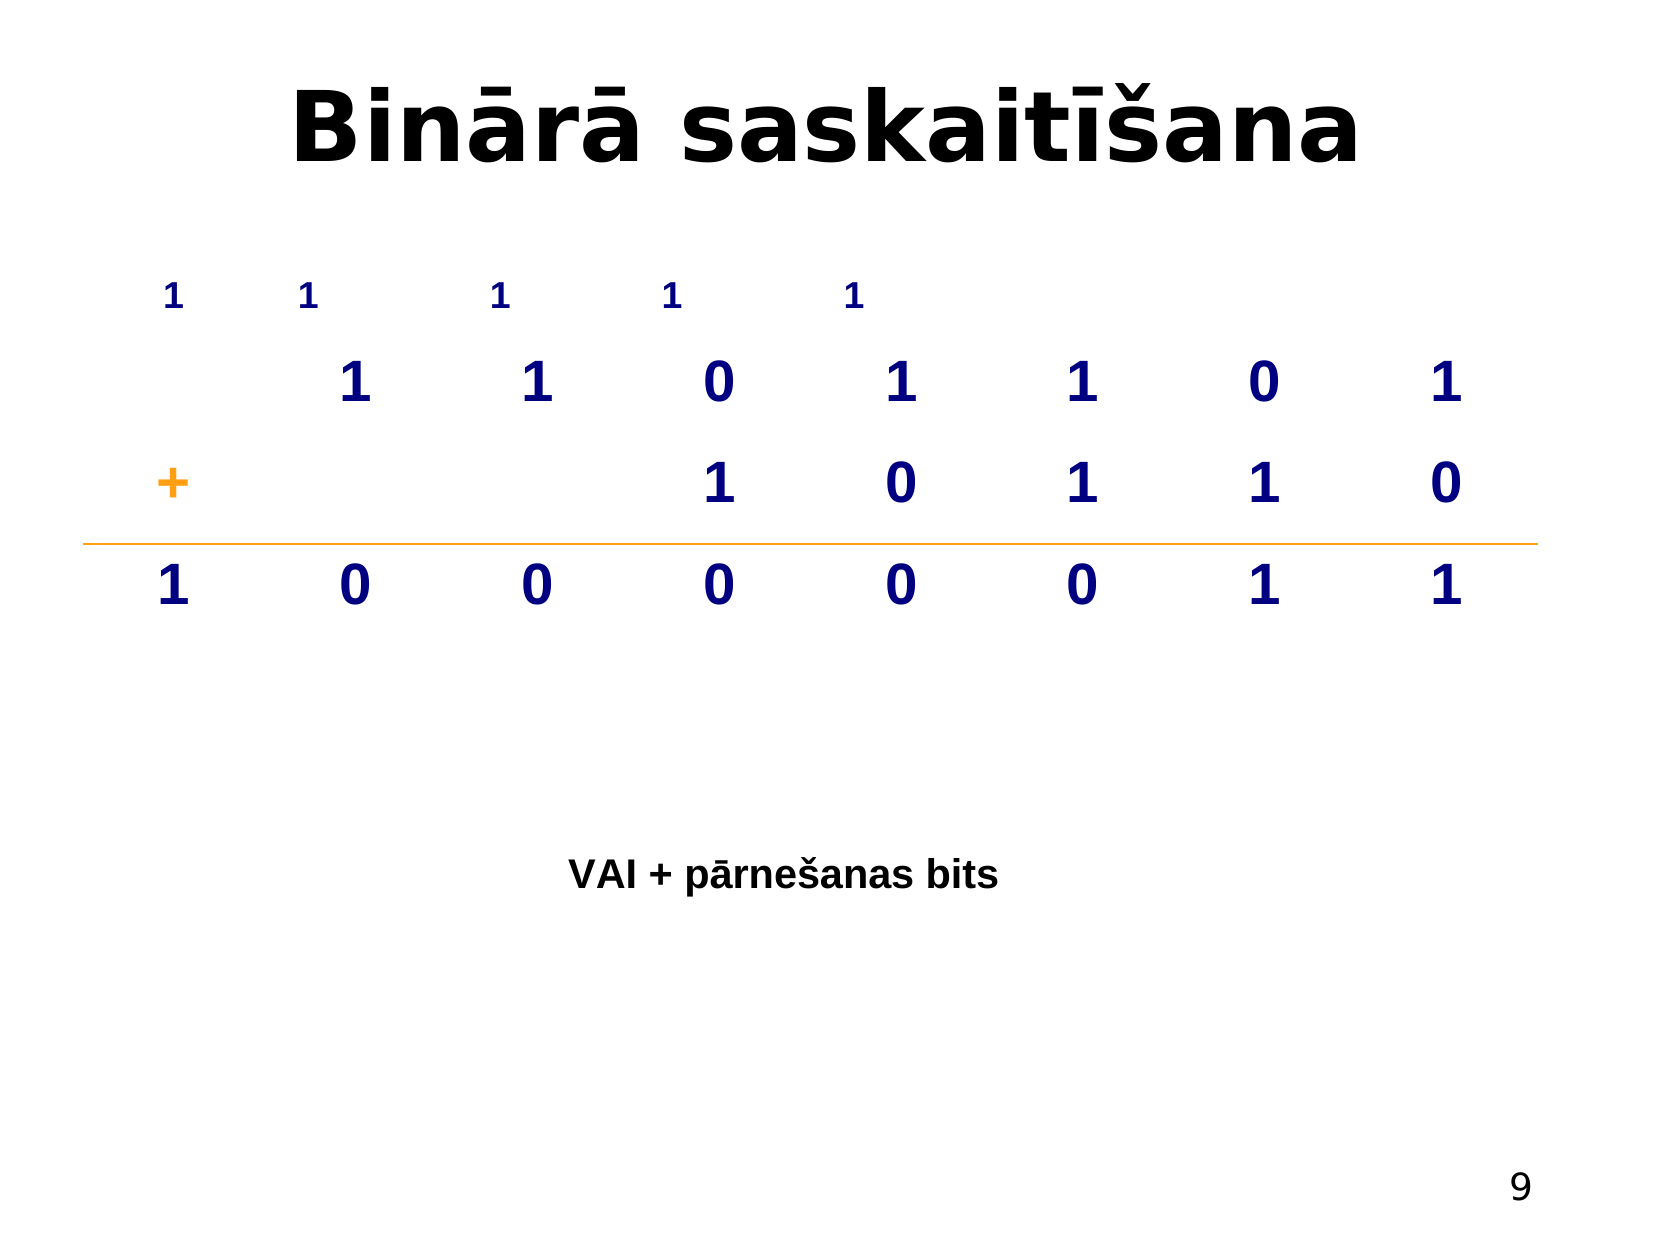

# Binārā saskaitīšana
| 1 | 1 | 1 | 1 | 1 | | | |
| --- | --- | --- | --- | --- | --- | --- | --- |
| | 1 | 1 | 0 | 1 | 1 | 0 | 1 |
| + | | | 1 | 0 | 1 | 1 | 0 |
| 1 | 0 | 0 | 0 | 0 | 0 | 1 | 1 |
VAI + pārnešanas bits